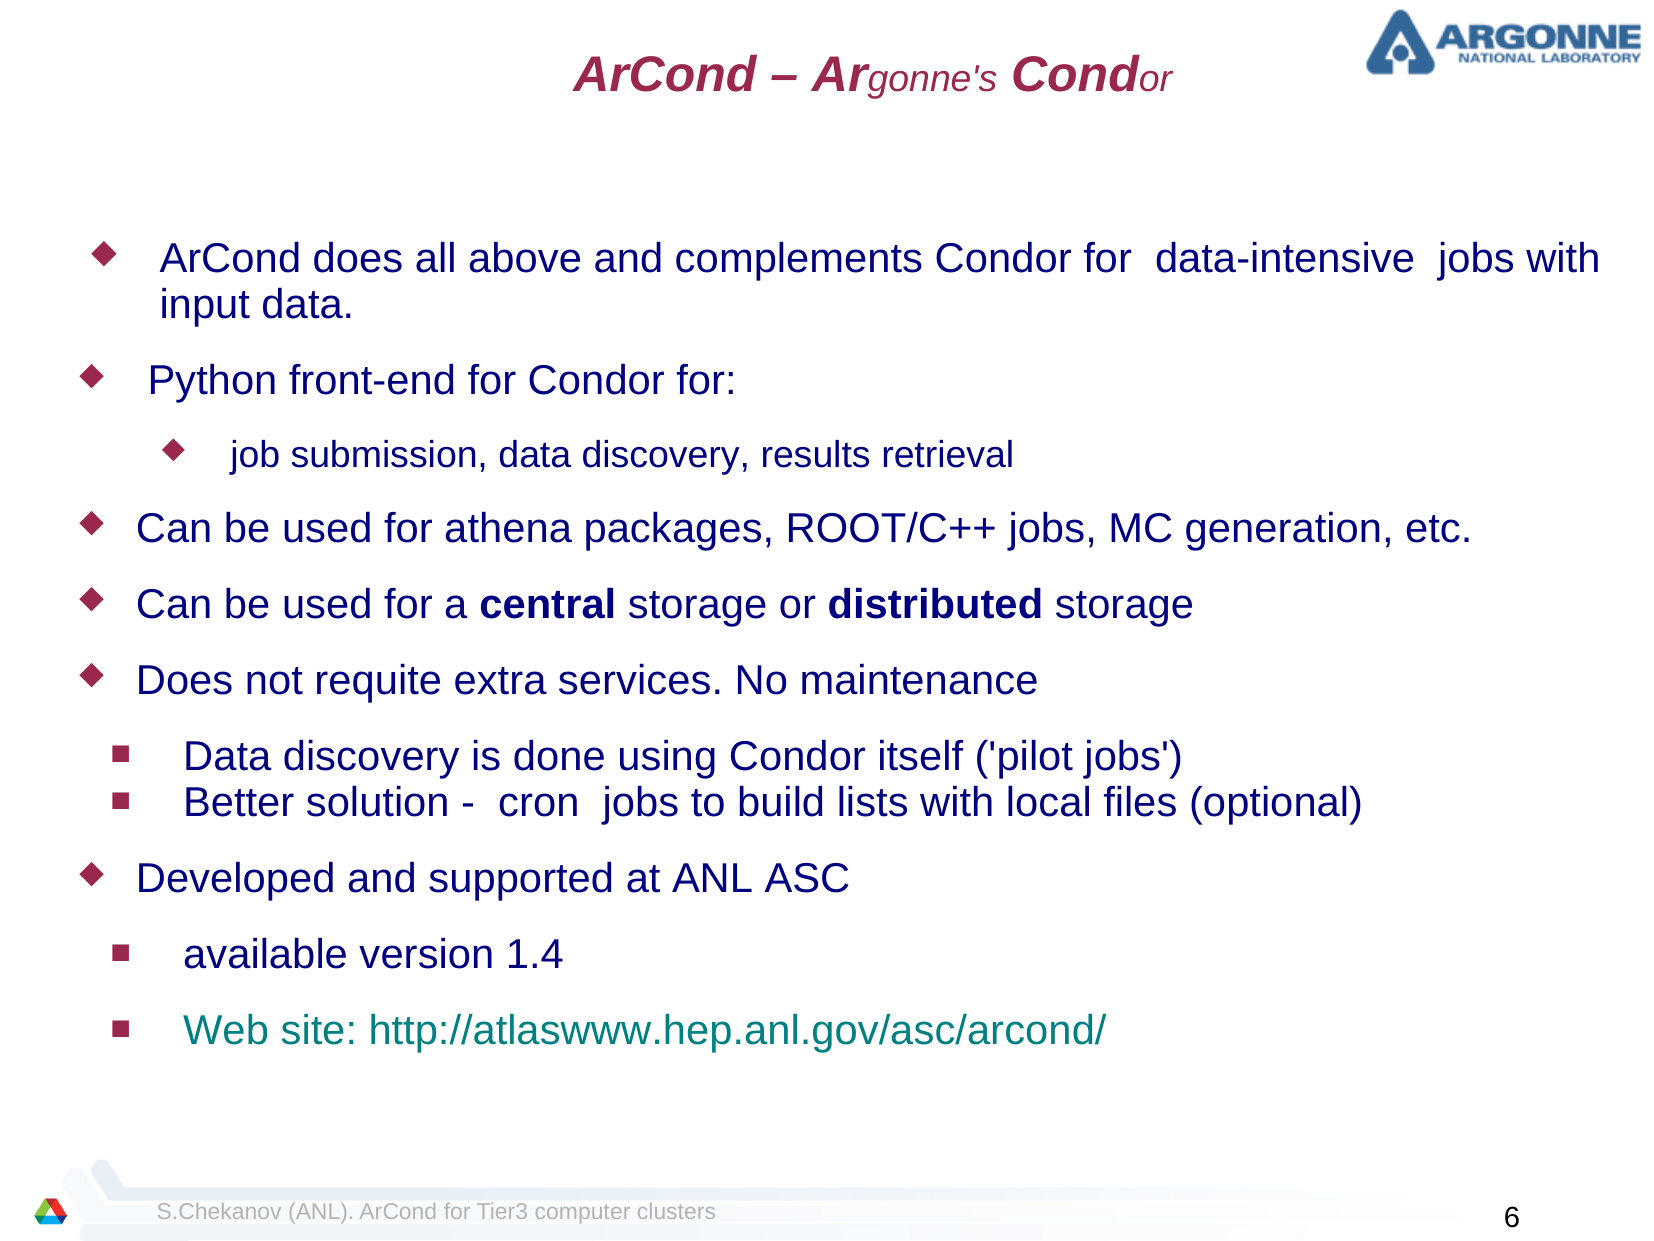

# ArCond – Argonne's Condor
ArCond does all above and complements Condor for data-intensive jobs with input data.
 Python front-end for Condor for:
job submission, data discovery, results retrieval
Can be used for athena packages, ROOT/C++ jobs, MC generation, etc.
Can be used for a central storage or distributed storage
Does not requite extra services. No maintenance
Data discovery is done using Condor itself ('pilot jobs')
Better solution - cron jobs to build lists with local files (optional)
Developed and supported at ANL ASC
available version 1.4
Web site: http://atlaswww.hep.anl.gov/asc/arcond/
6